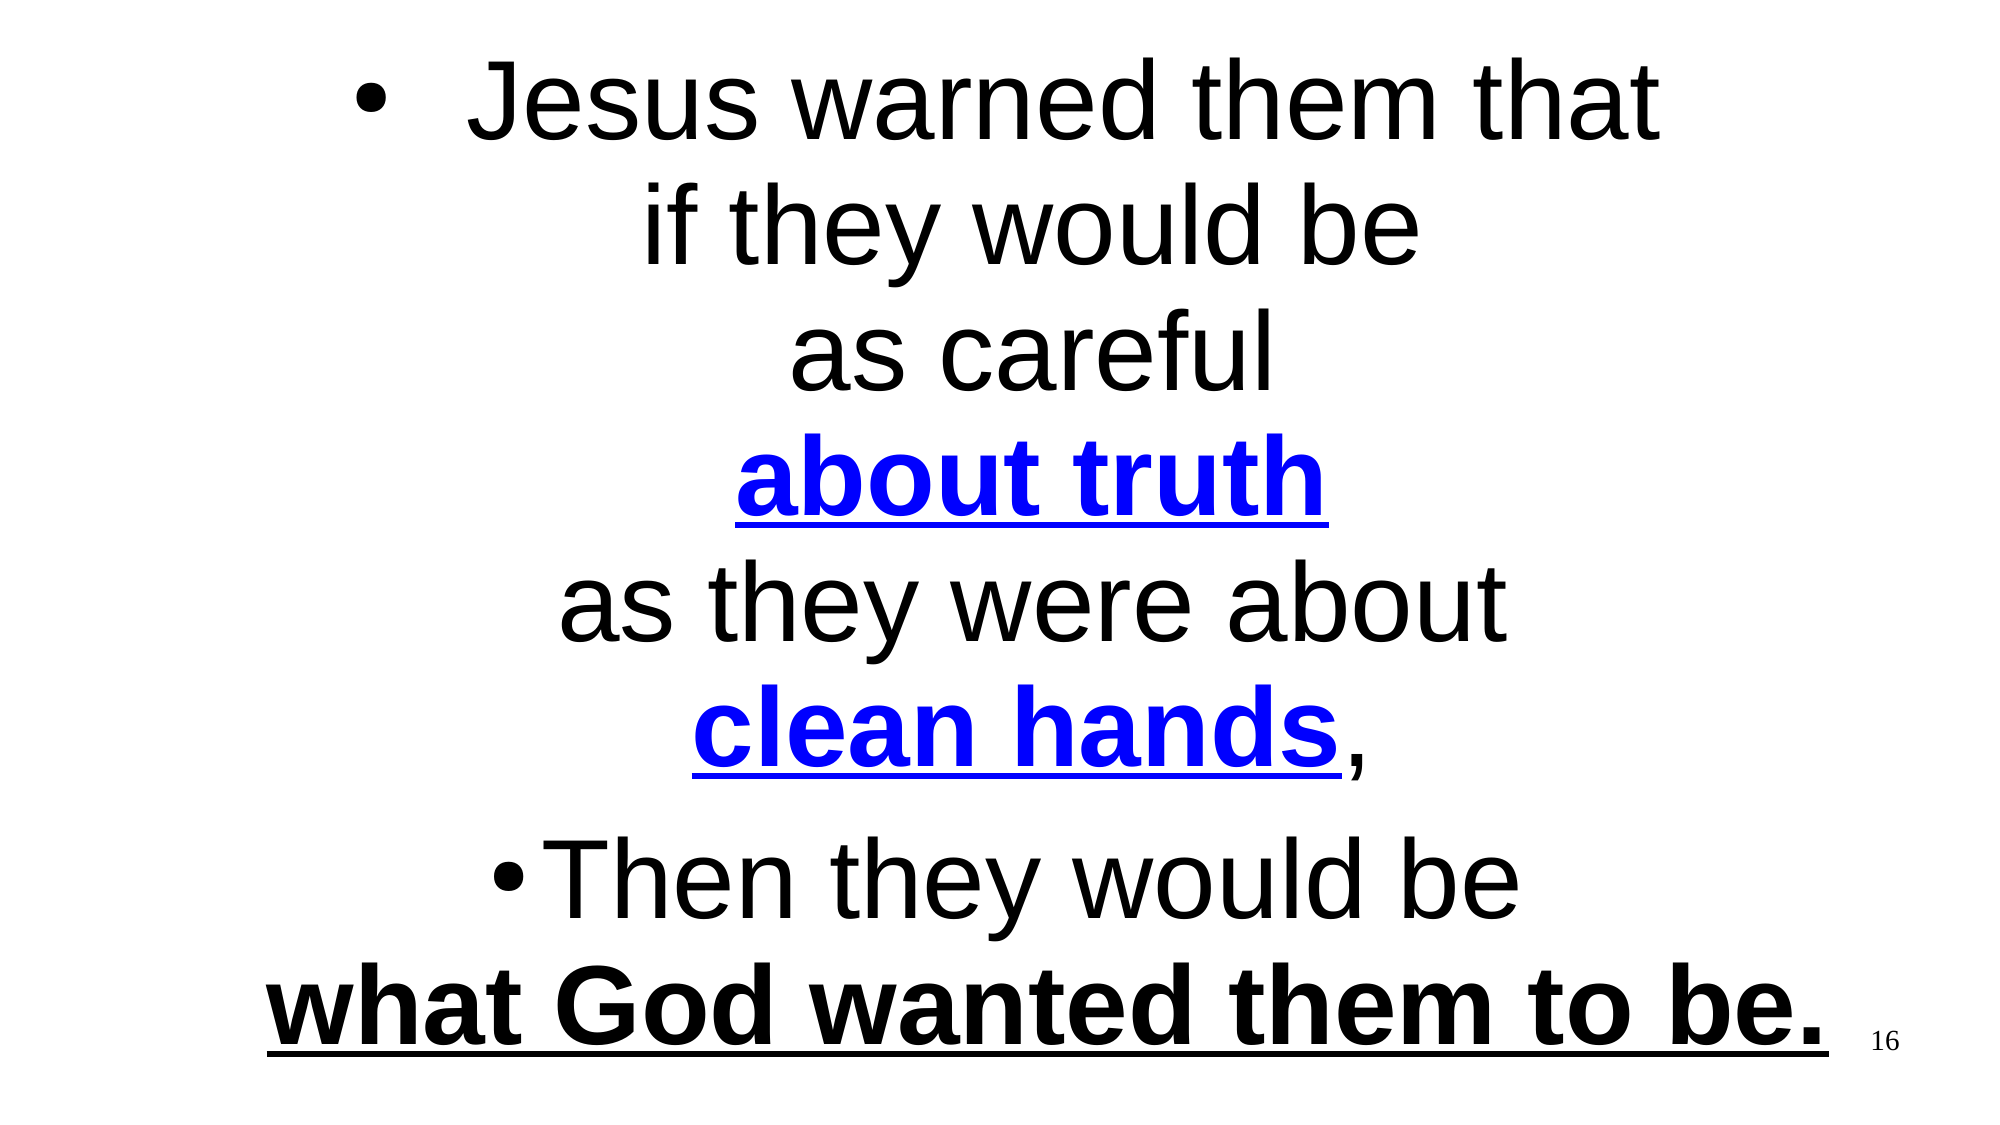

# Jesus warned them that if they would be as careful about truth as they were about clean hands,
Then they would be
what God wanted them to be.
16